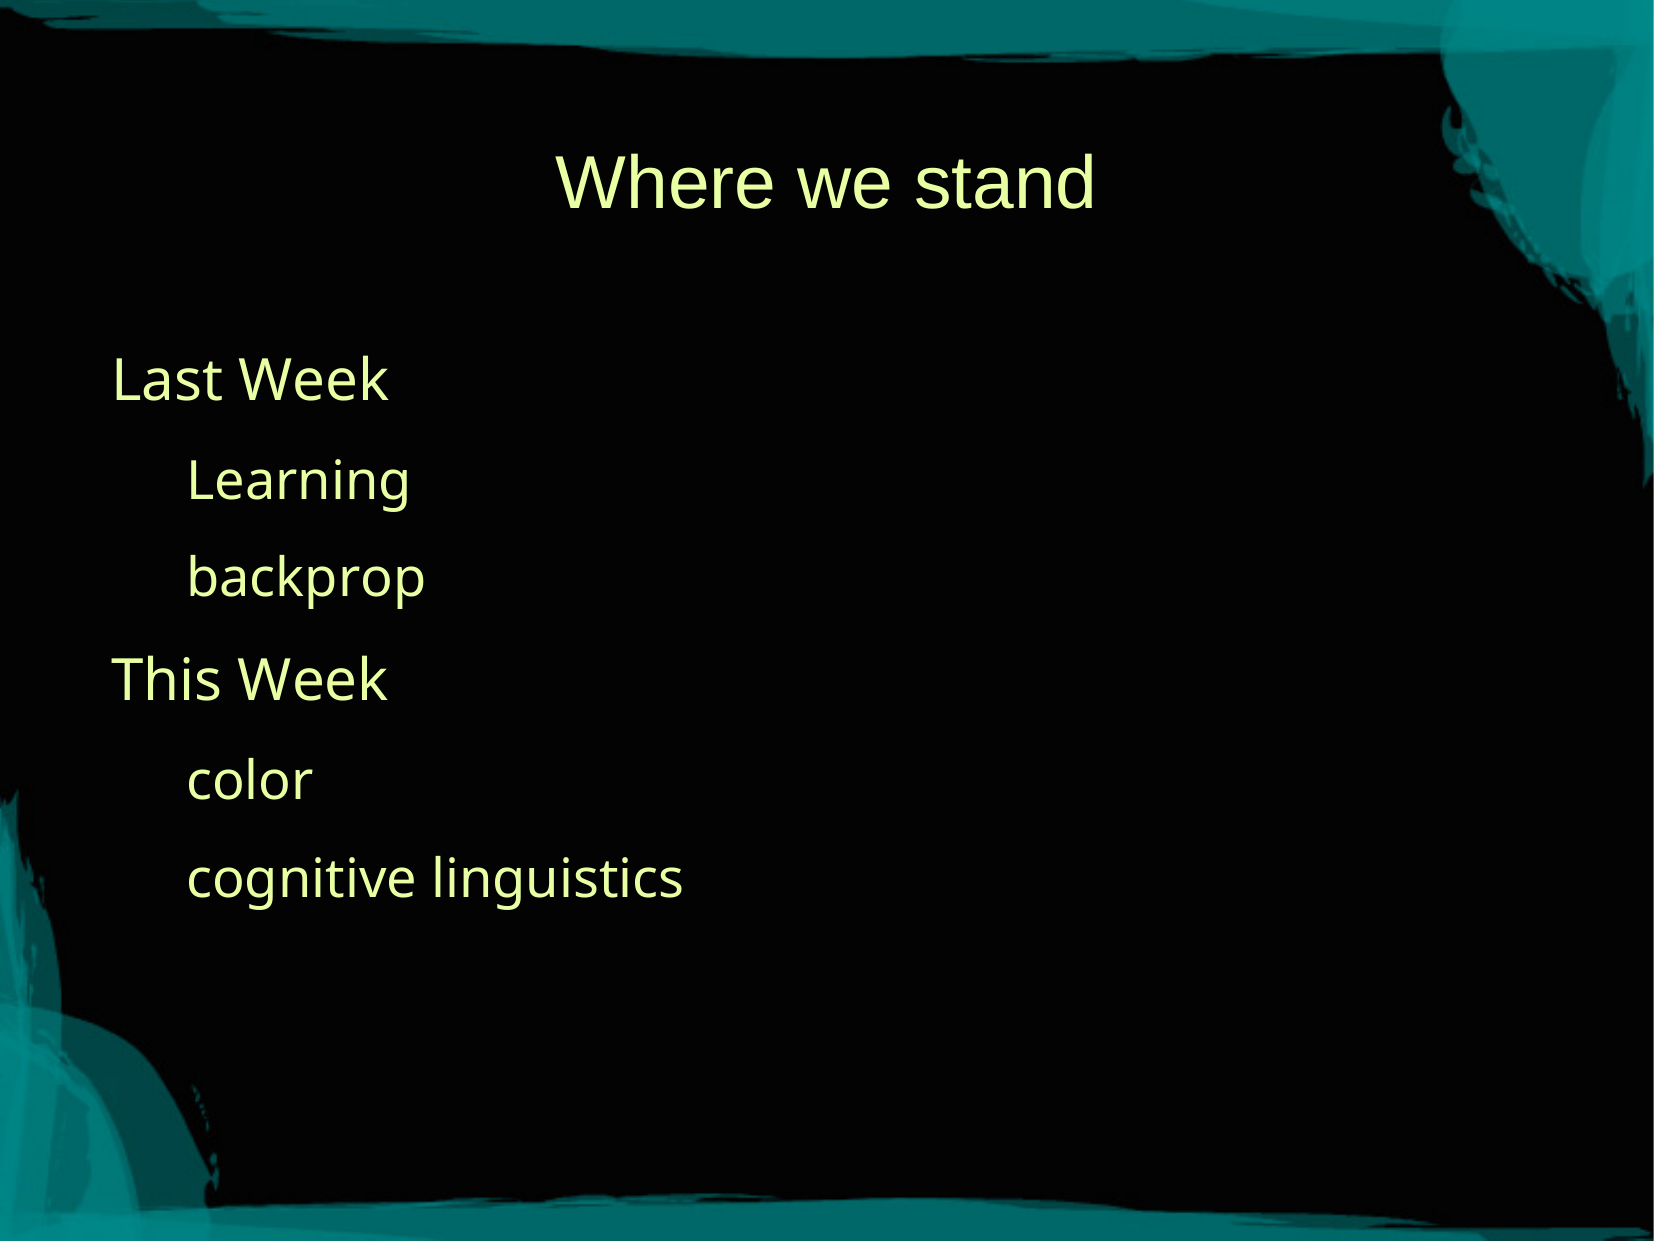

# Where we stand
Last Week
Learning
backprop
This Week
color
cognitive linguistics